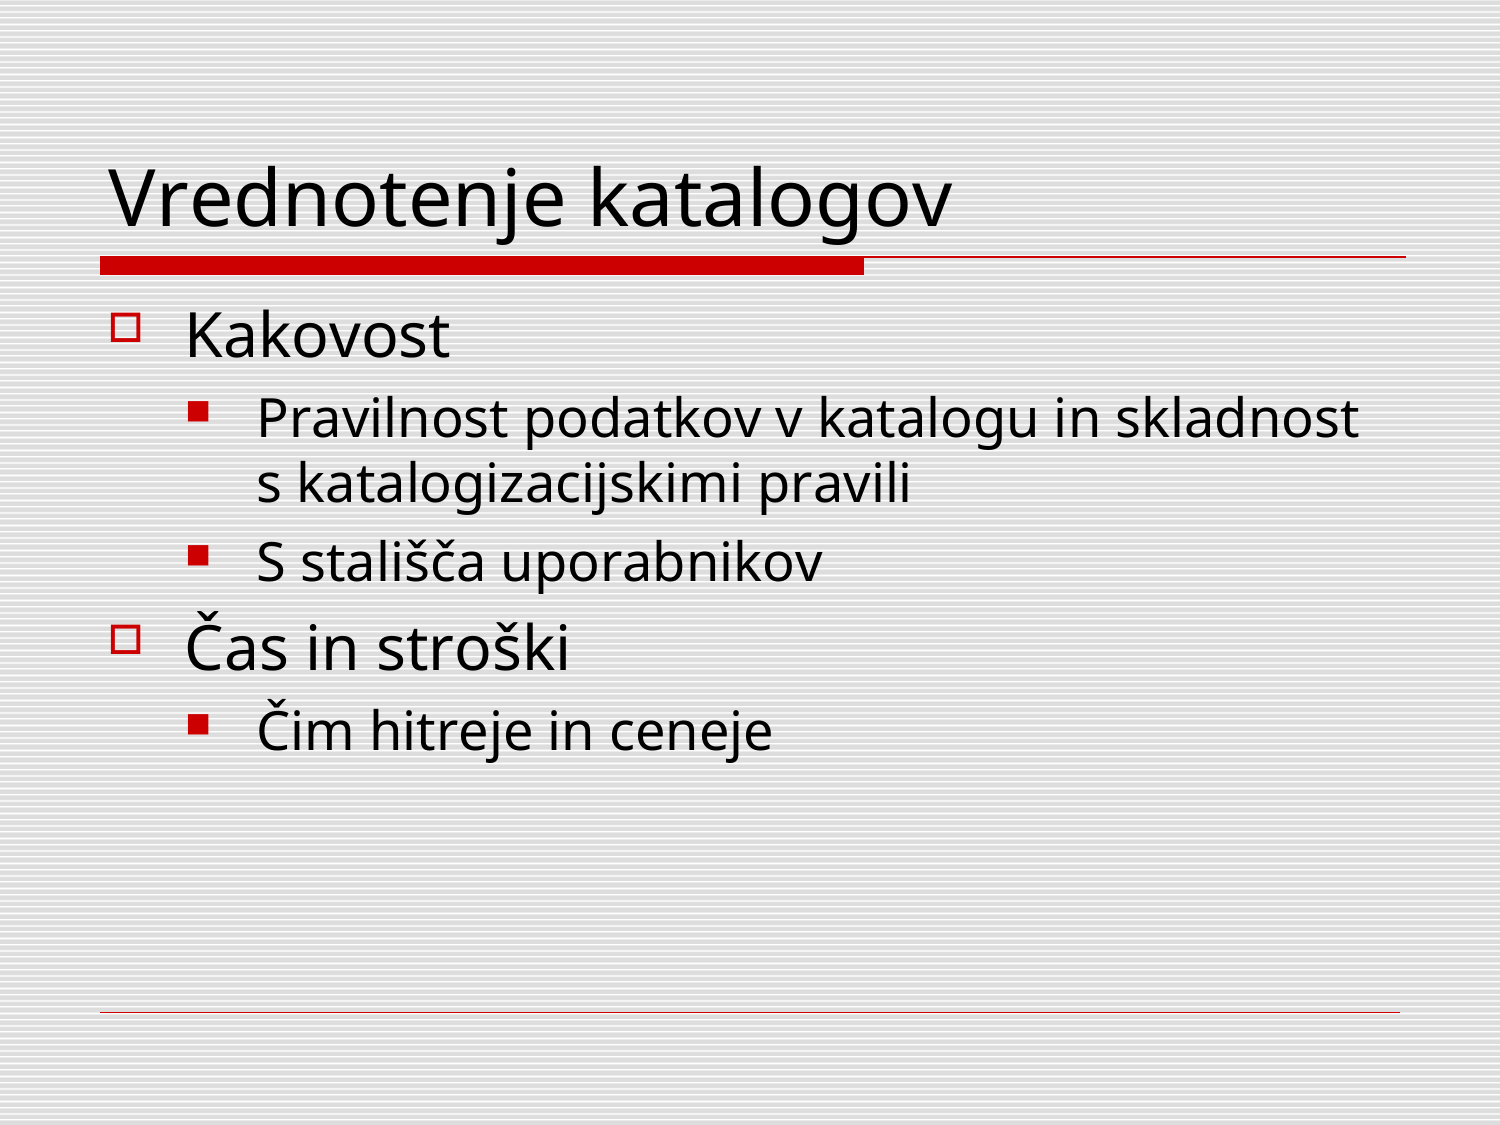

# Vrednotenje katalogov
Kakovost
Pravilnost podatkov v katalogu in skladnost s katalogizacijskimi pravili
S stališča uporabnikov
Čas in stroški
Čim hitreje in ceneje